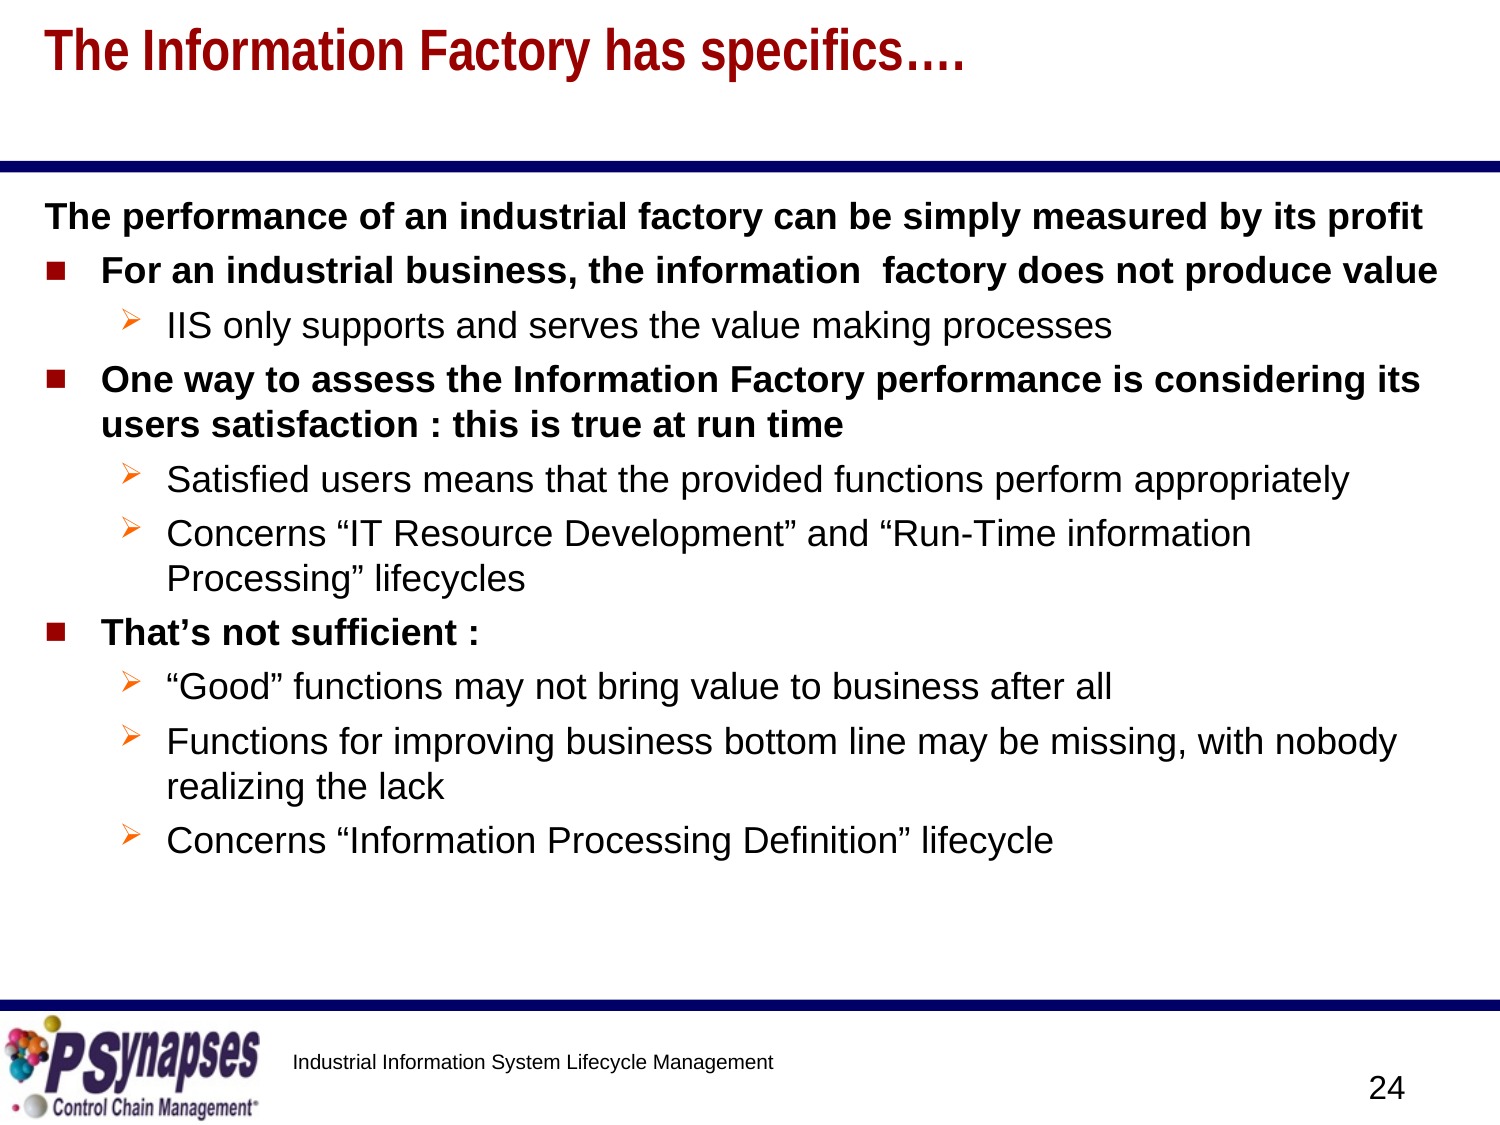

# The Information Factory has specifics….
The performance of an industrial factory can be simply measured by its profit
For an industrial business, the information factory does not produce value
IIS only supports and serves the value making processes
One way to assess the Information Factory performance is considering its users satisfaction : this is true at run time
Satisfied users means that the provided functions perform appropriately
Concerns “IT Resource Development” and “Run-Time information Processing” lifecycles
That’s not sufficient :
“Good” functions may not bring value to business after all
Functions for improving business bottom line may be missing, with nobody realizing the lack
Concerns “Information Processing Definition” lifecycle